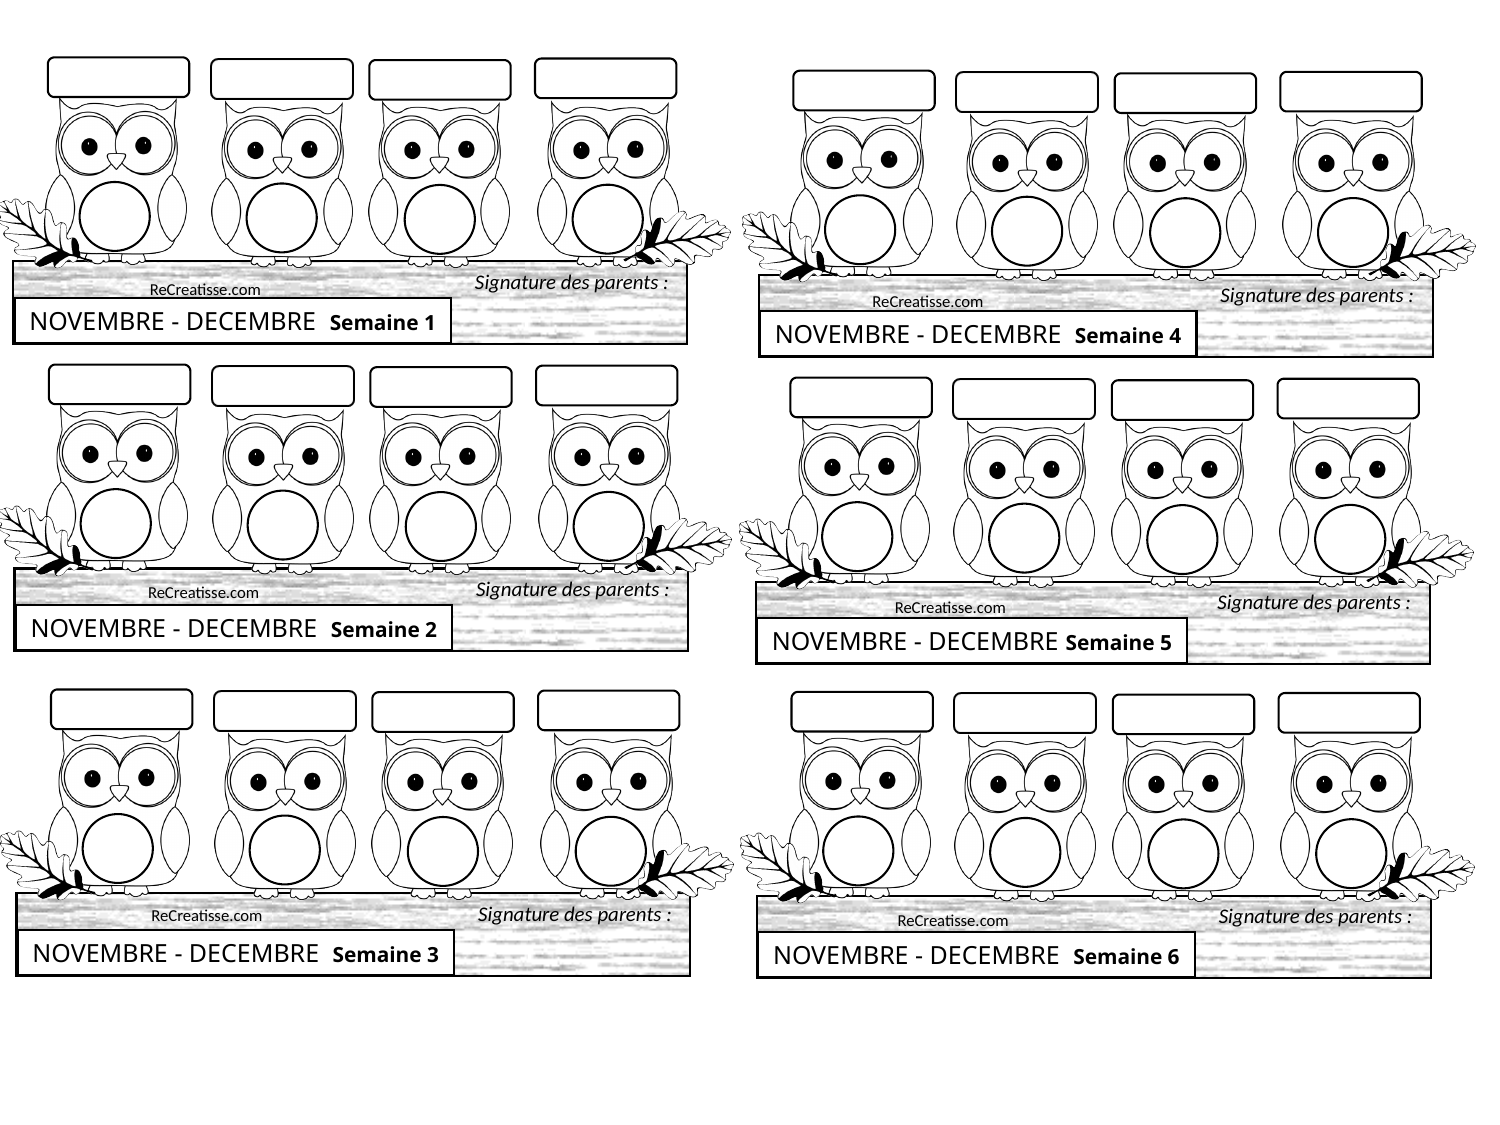

Signature des parents :
ReCreatisse.com
Signature des parents :
ReCreatisse.com
NOVEMBRE - DECEMBRE Semaine 1
NOVEMBRE - DECEMBRE Semaine 4
Signature des parents :
ReCreatisse.com
Signature des parents :
ReCreatisse.com
NOVEMBRE - DECEMBRE Semaine 2
NOVEMBRE - DECEMBRE Semaine 5
Signature des parents :
Signature des parents :
ReCreatisse.com
ReCreatisse.com
NOVEMBRE - DECEMBRE Semaine 3
NOVEMBRE - DECEMBRE Semaine 6